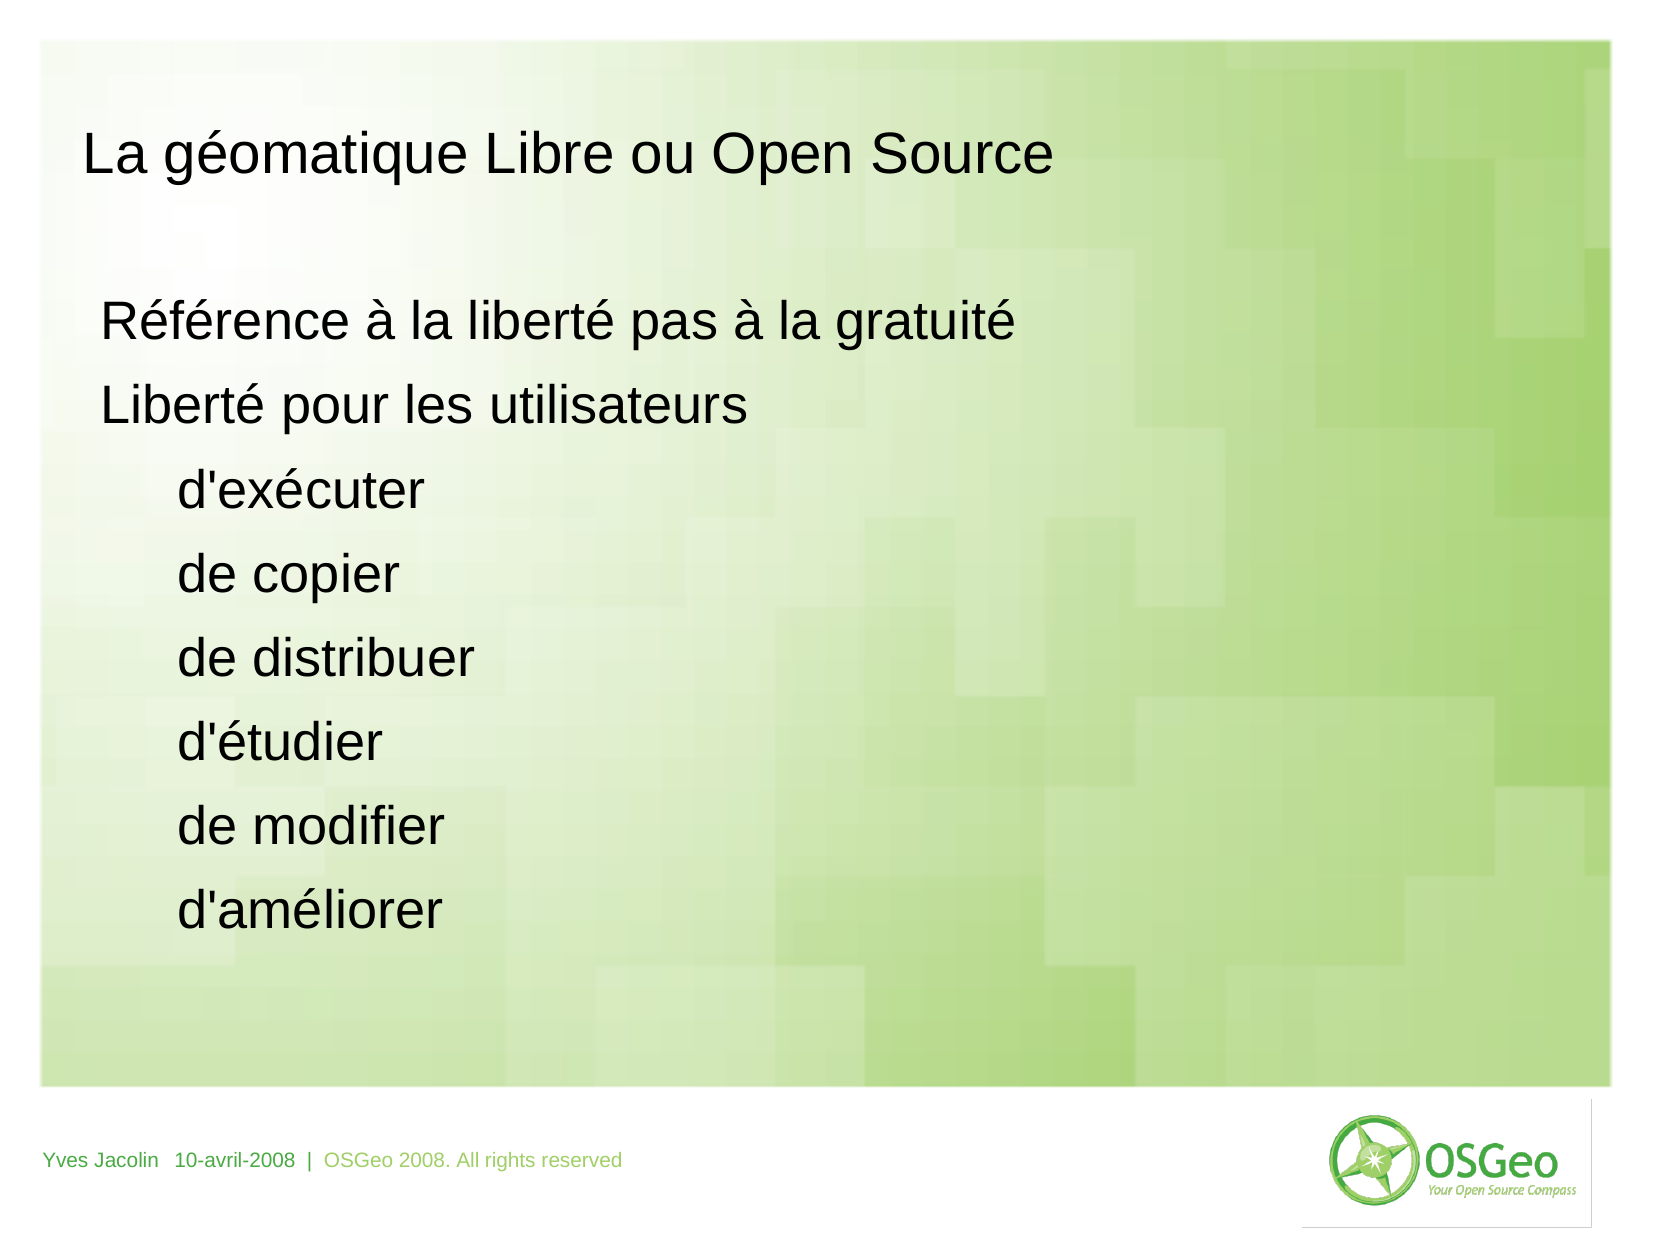

# La géomatique Libre ou Open Source
Référence à la liberté pas à la gratuité
Liberté pour les utilisateurs
d'exécuter
de copier
de distribuer
d'étudier
de modifier
d'améliorer